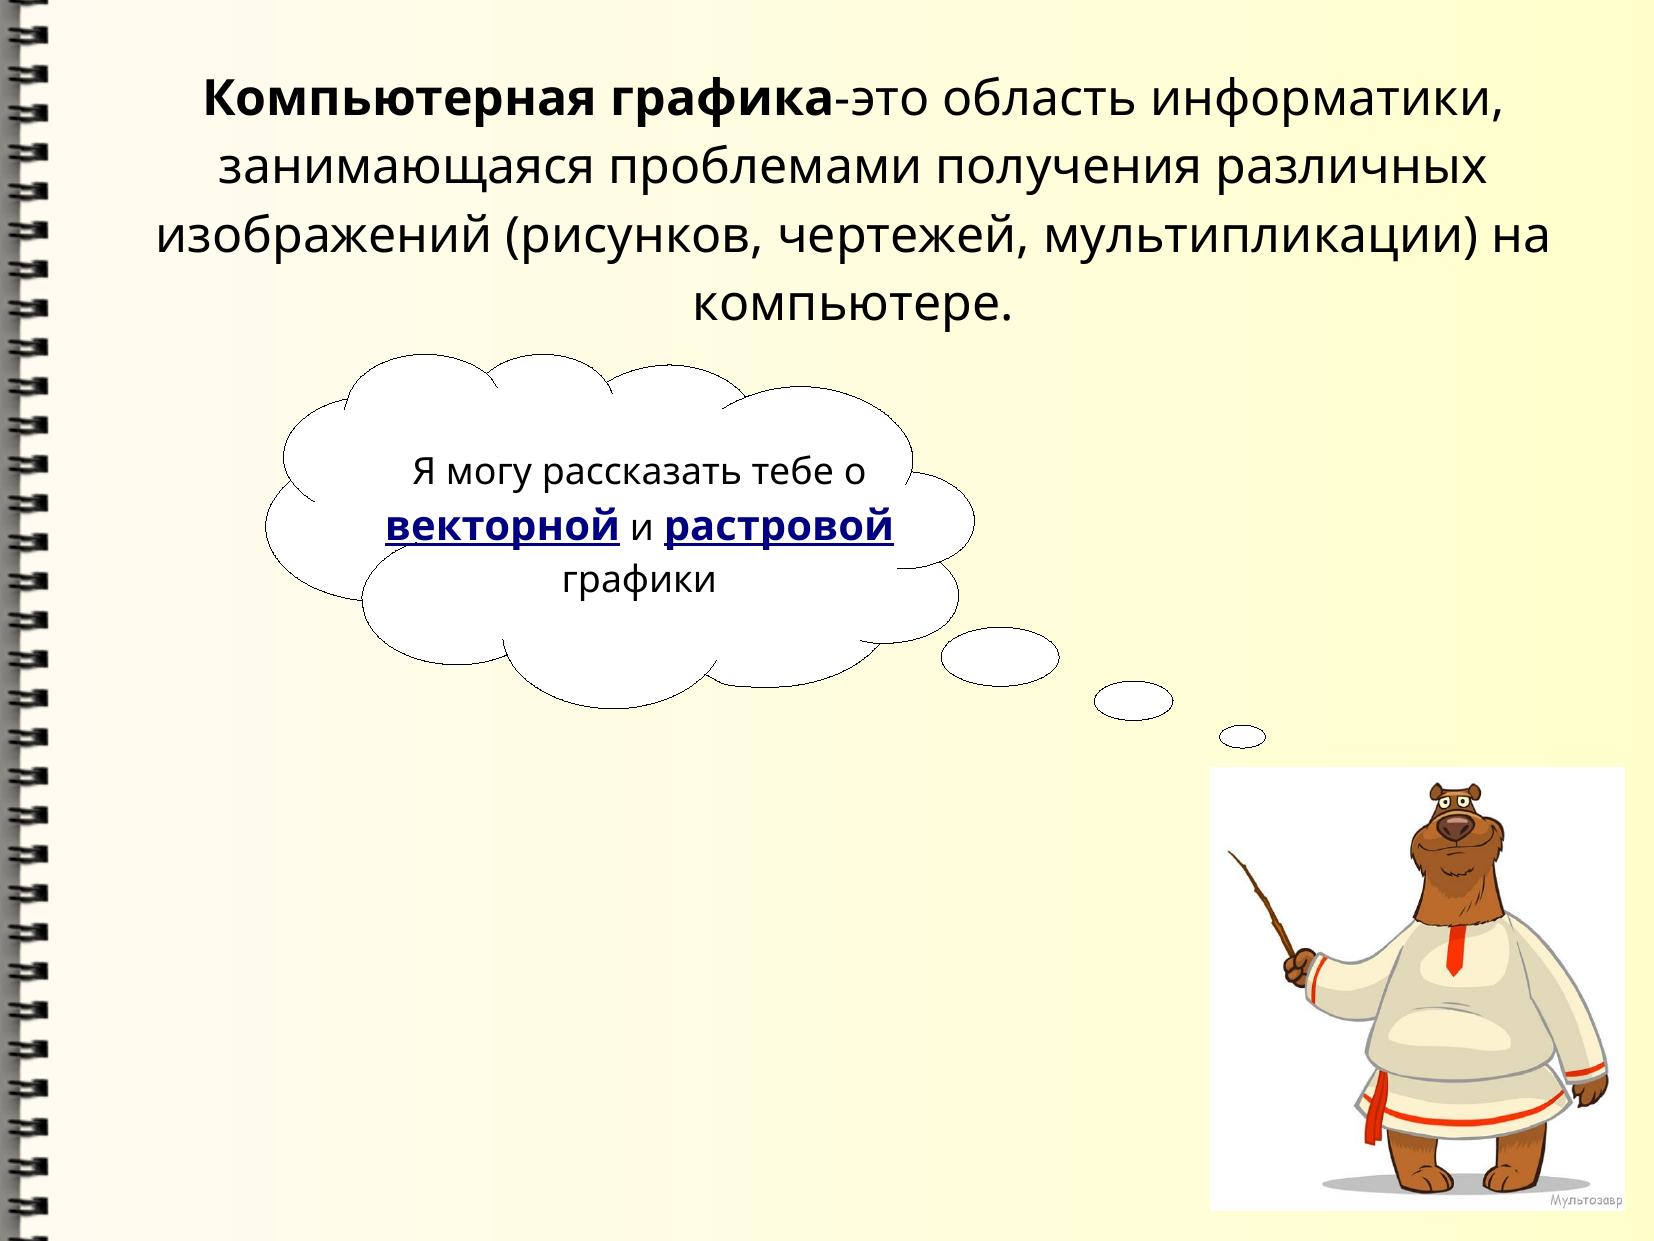

# Компьютерная графика-это область информатики, занимающаяся проблемами получения различных изображений (рисунков, чертежей, мультипликации) на компьютере.
Я могу рассказать тебе о
векторной и растровой
графики